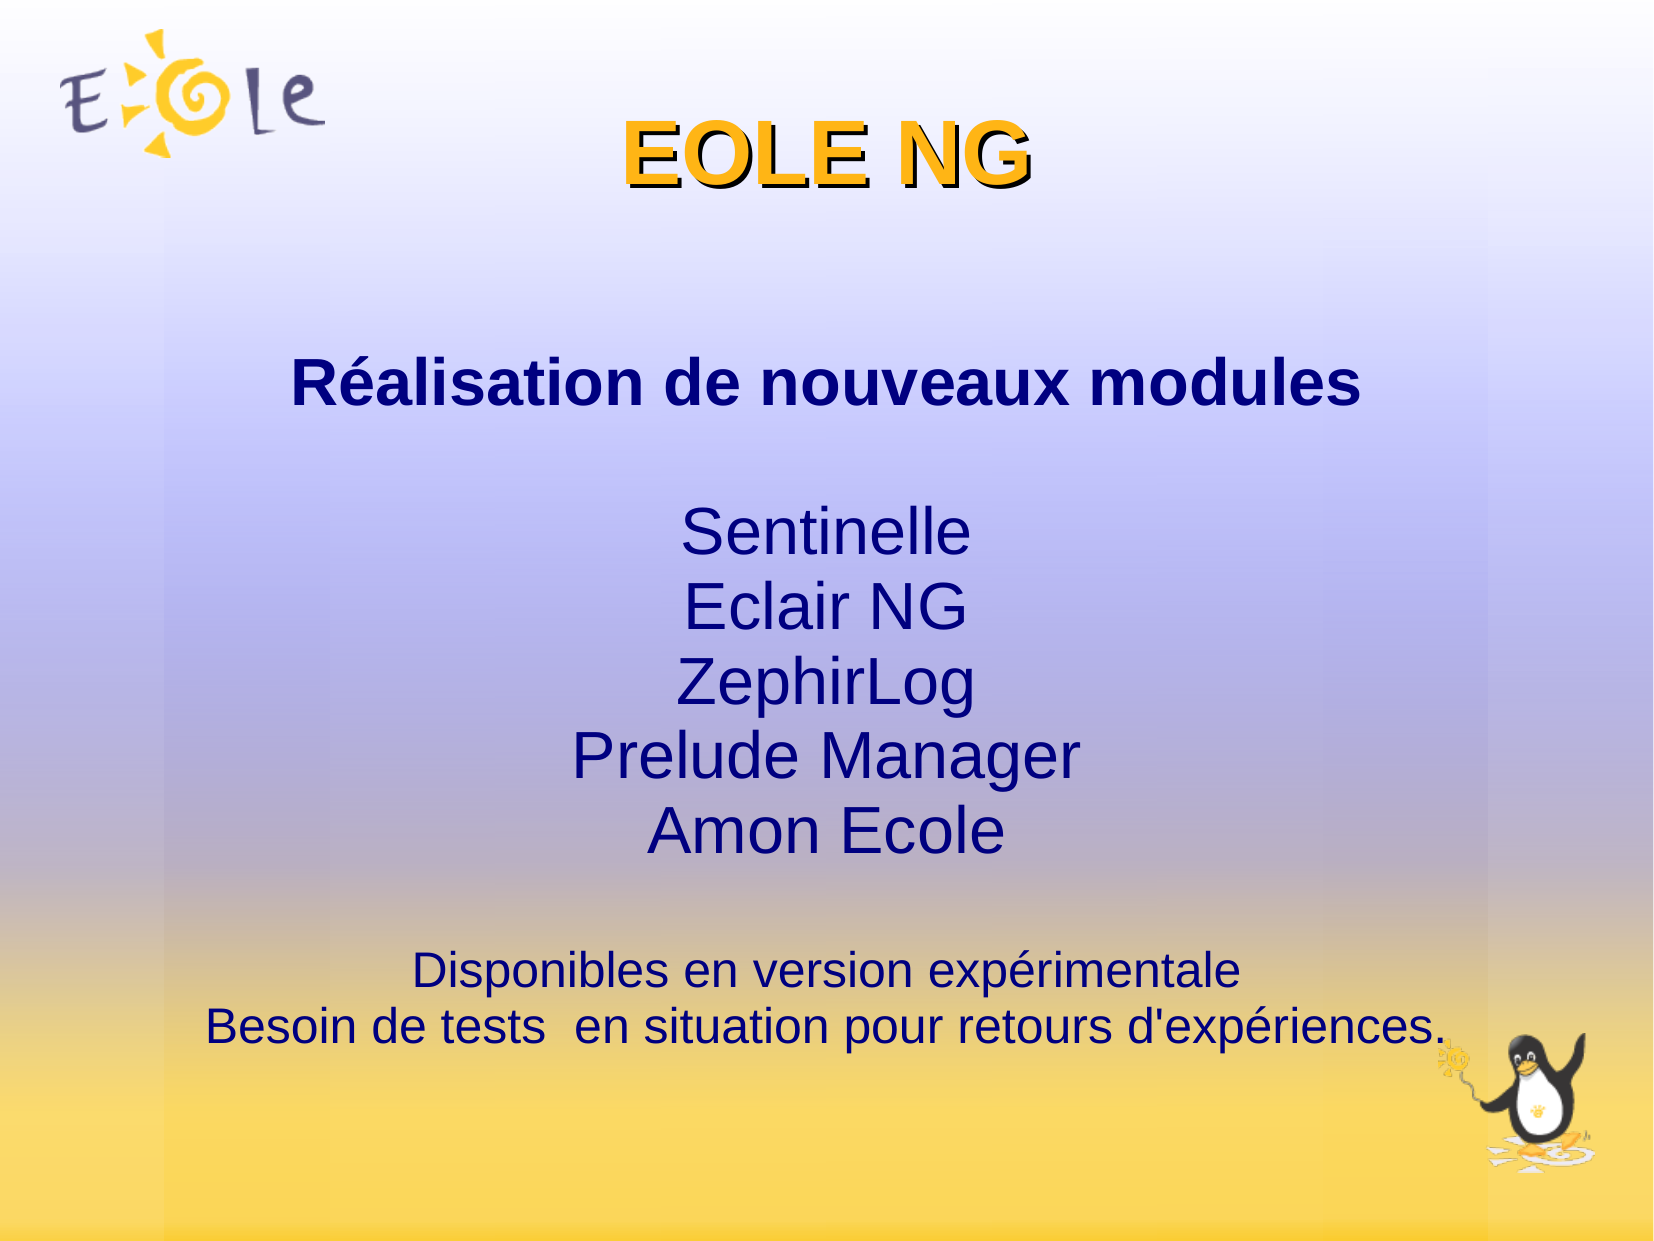

# EOLE NG
Réalisation de nouveaux modules
Sentinelle
Eclair NG
ZephirLog
Prelude Manager
Amon Ecole
Disponibles en version expérimentale
Besoin de tests en situation pour retours d'expériences.